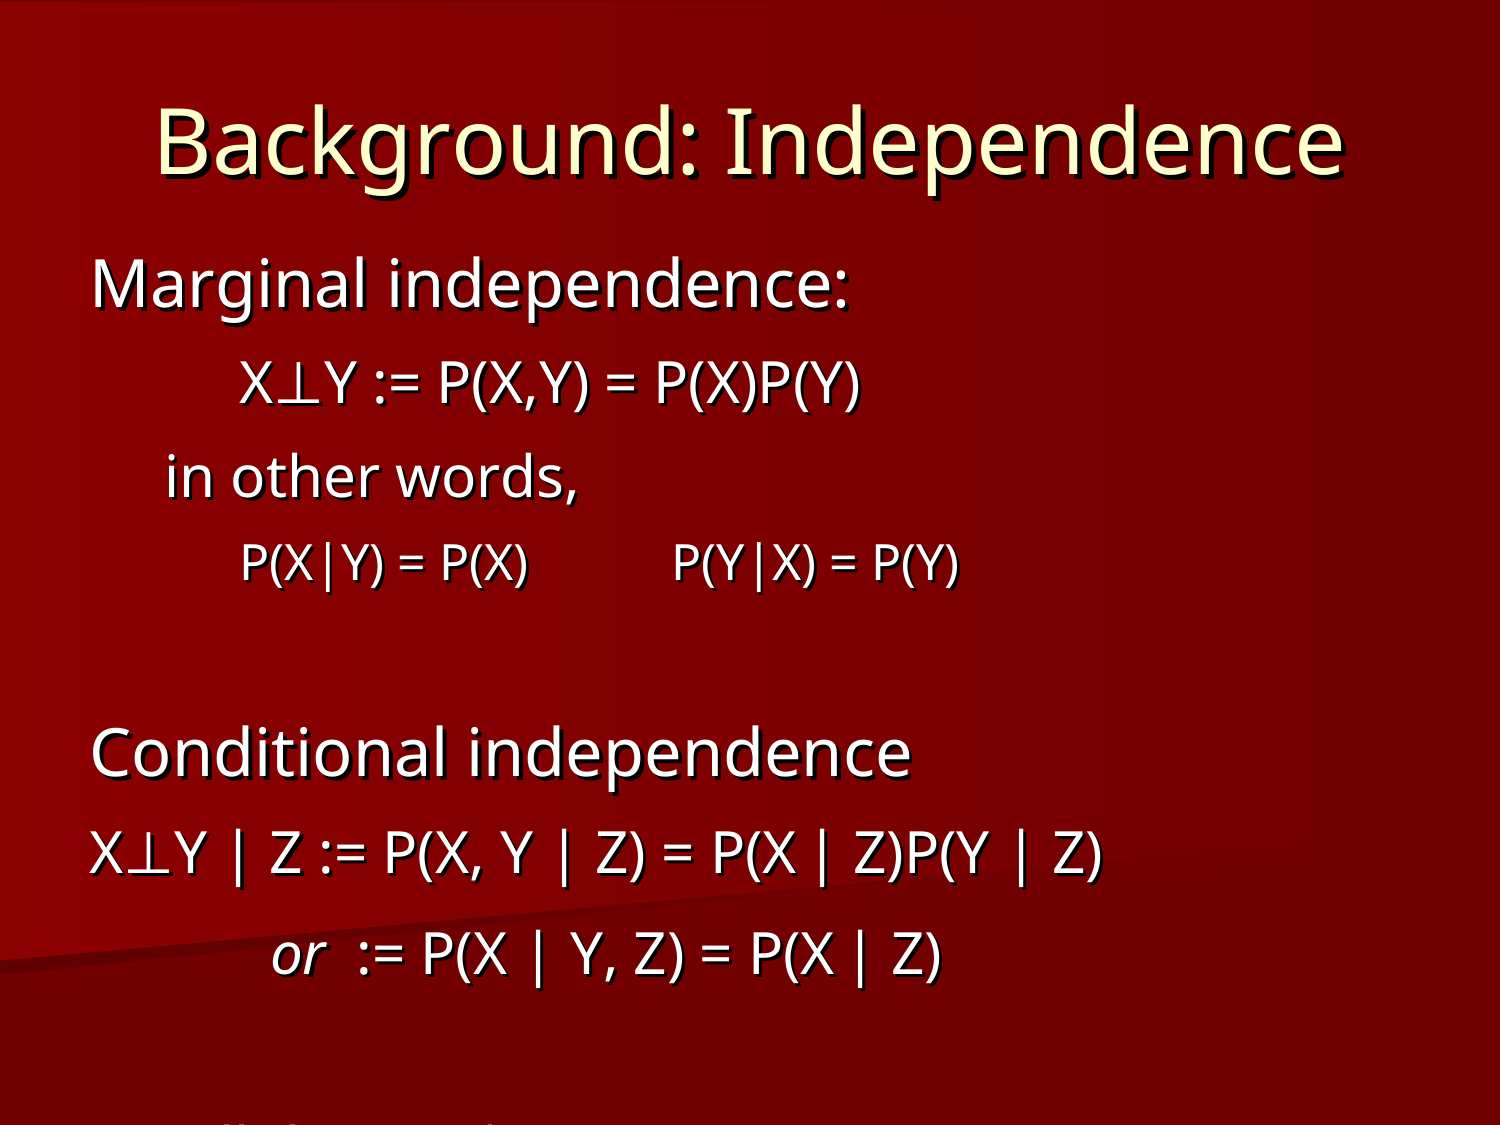

# Background: Independence
Marginal independence:
		X⊥Y := P(X,Y) = P(X)P(Y)
in other words,
P(X|Y) = P(X) P(Y|X) = P(Y)
Conditional independence
X⊥Y | Z := P(X, Y | Z) = P(X | Z)P(Y | Z)
		 or := P(X | Y, Z) = P(X | Z)
Recall that P(x|y) = P(x,y)/P(y)